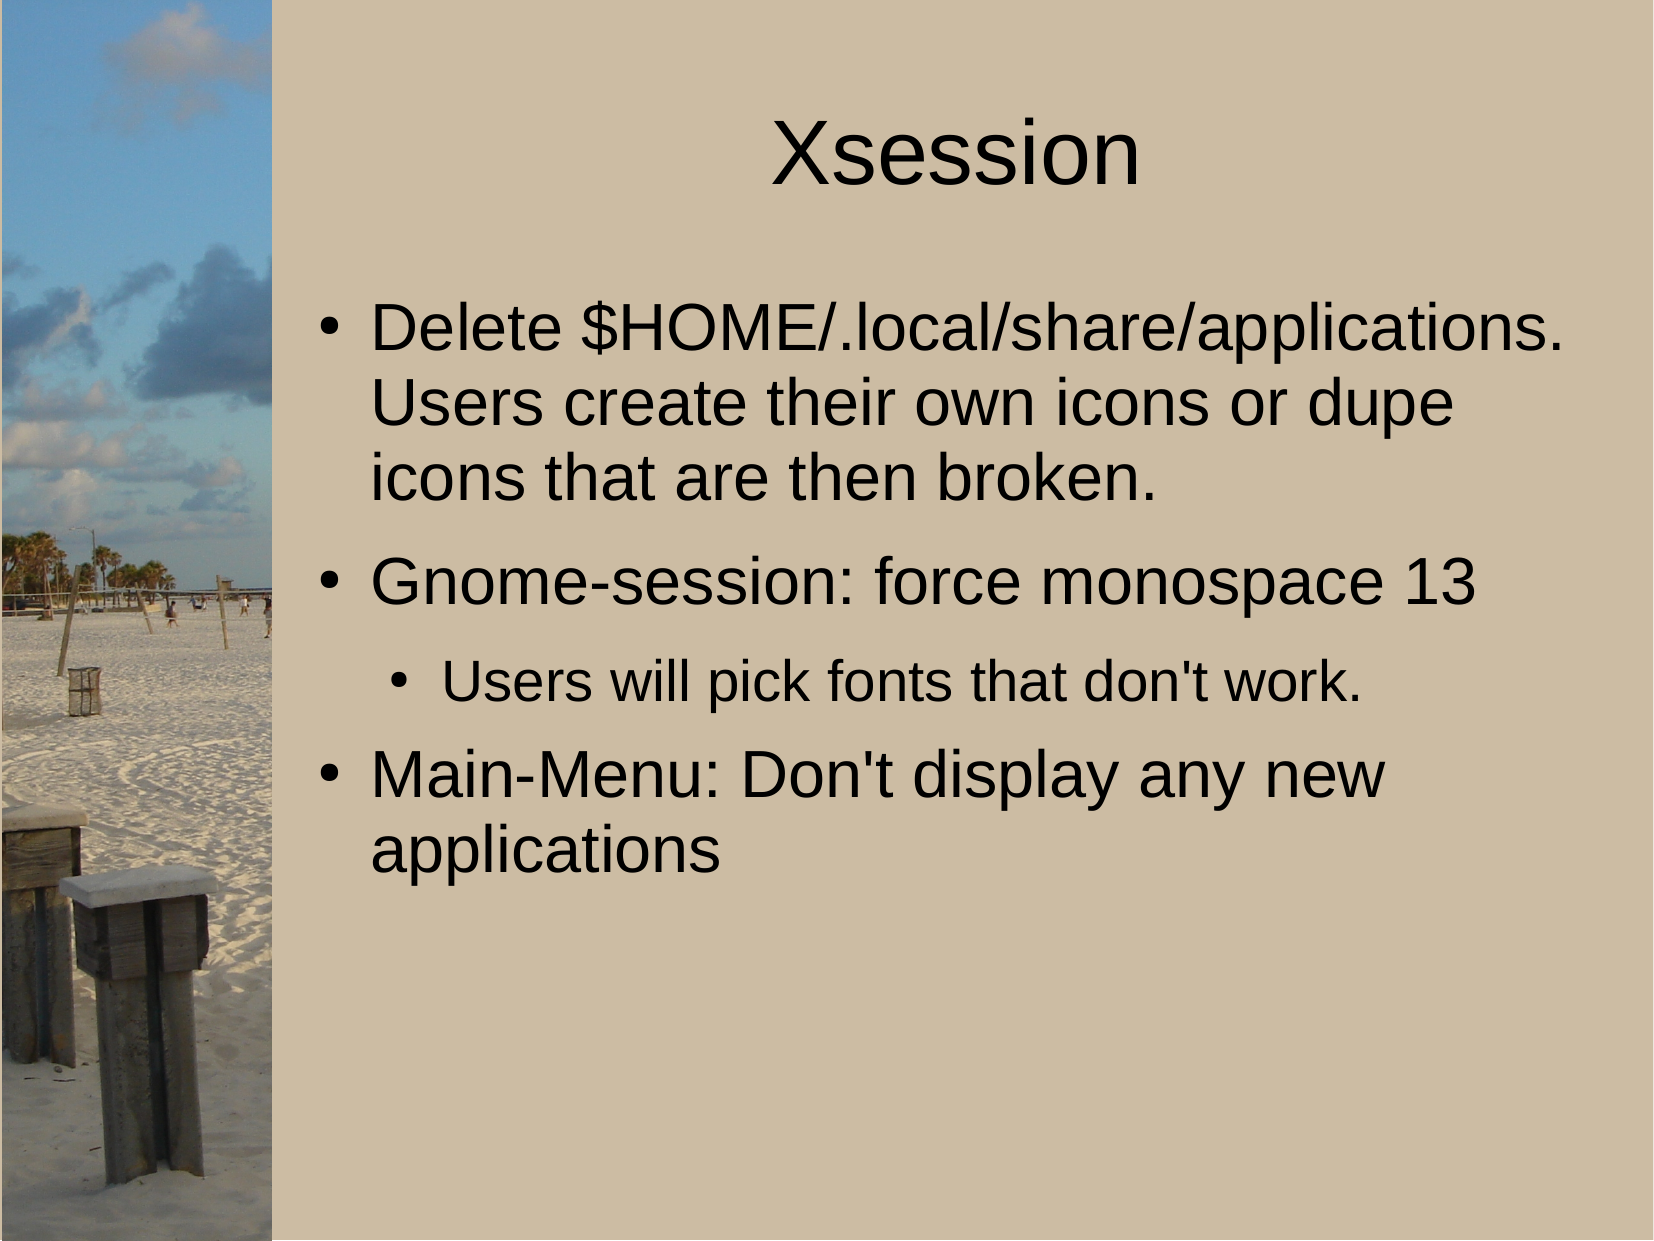

# Xsession
Delete $HOME/.local/share/applications. Users create their own icons or dupe icons that are then broken.
Gnome-session: force monospace 13
Users will pick fonts that don't work.
Main-Menu: Don't display any new applications